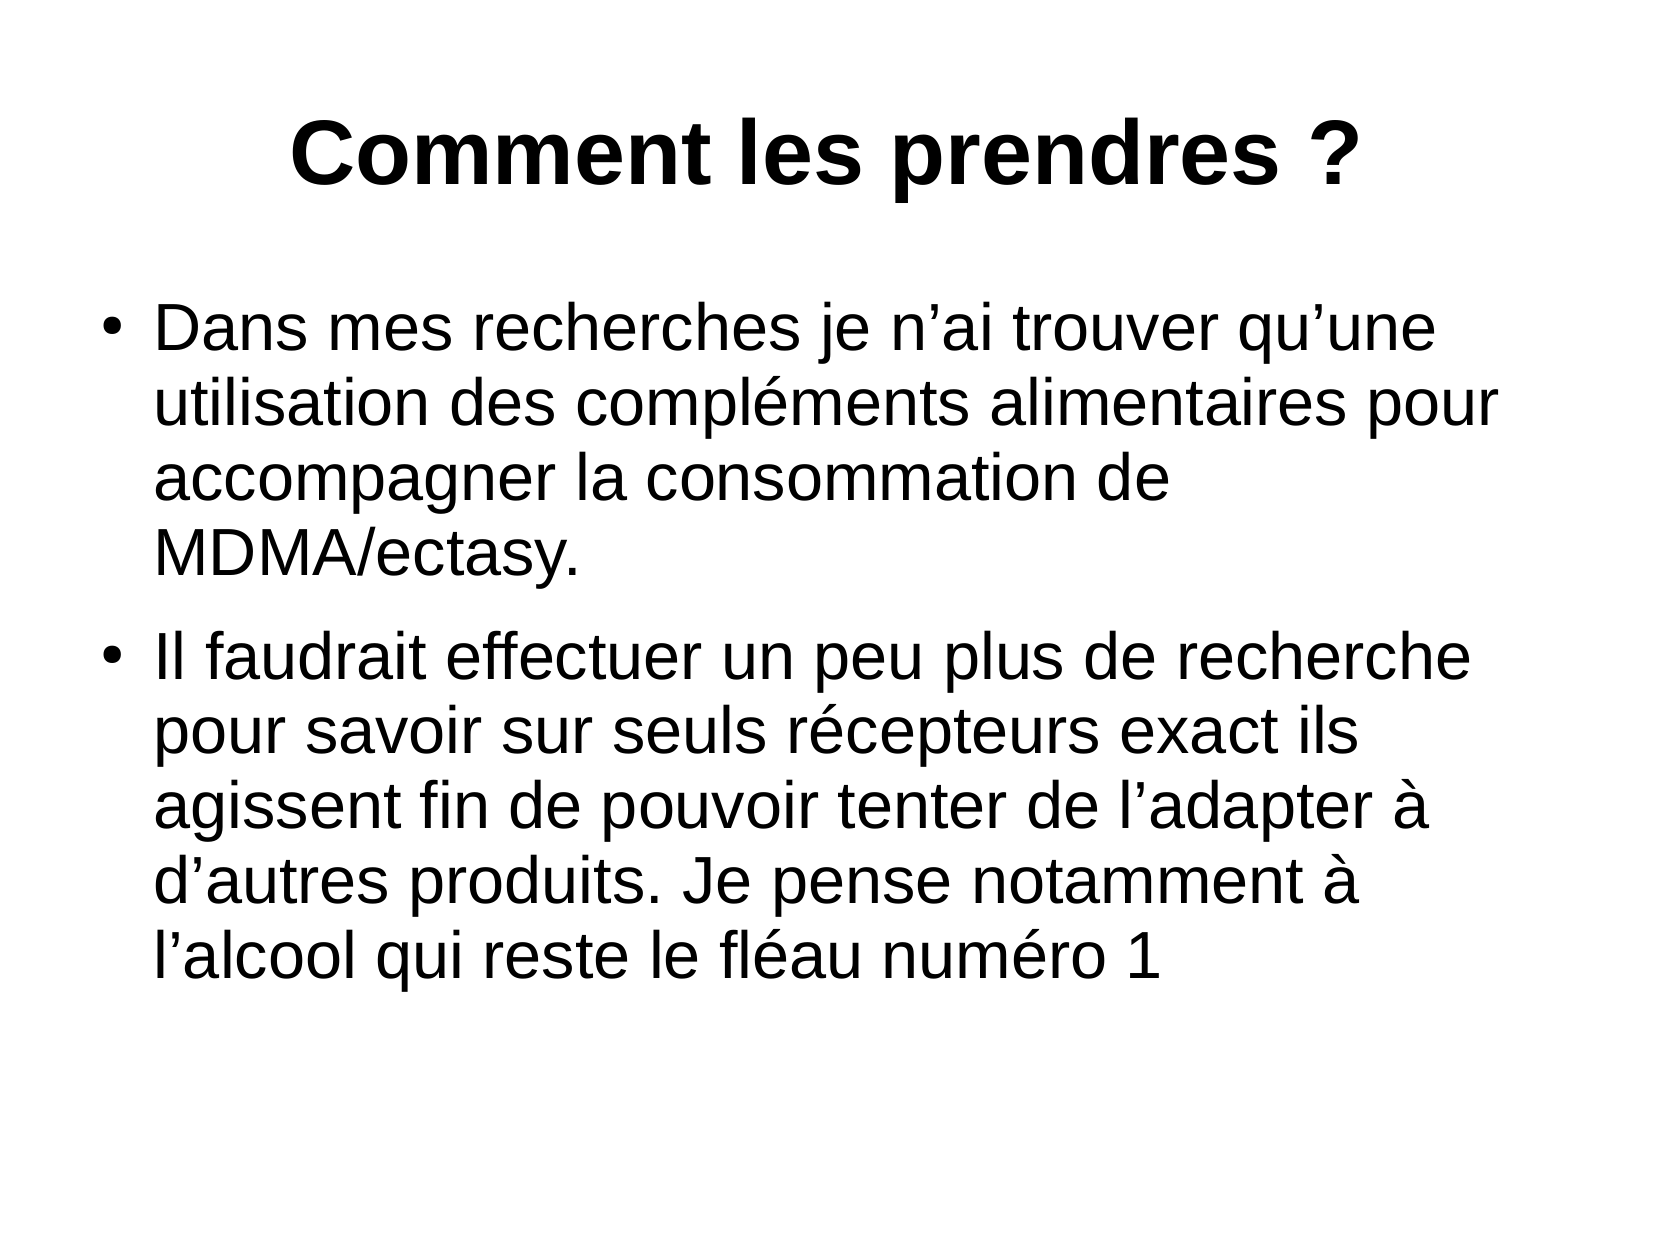

# Comment les prendres ?
Dans mes recherches je n’ai trouver qu’une utilisation des compléments alimentaires pour accompagner la consommation de MDMA/ectasy.
Il faudrait effectuer un peu plus de recherche pour savoir sur seuls récepteurs exact ils agissent fin de pouvoir tenter de l’adapter à d’autres produits. Je pense notamment à l’alcool qui reste le fléau numéro 1